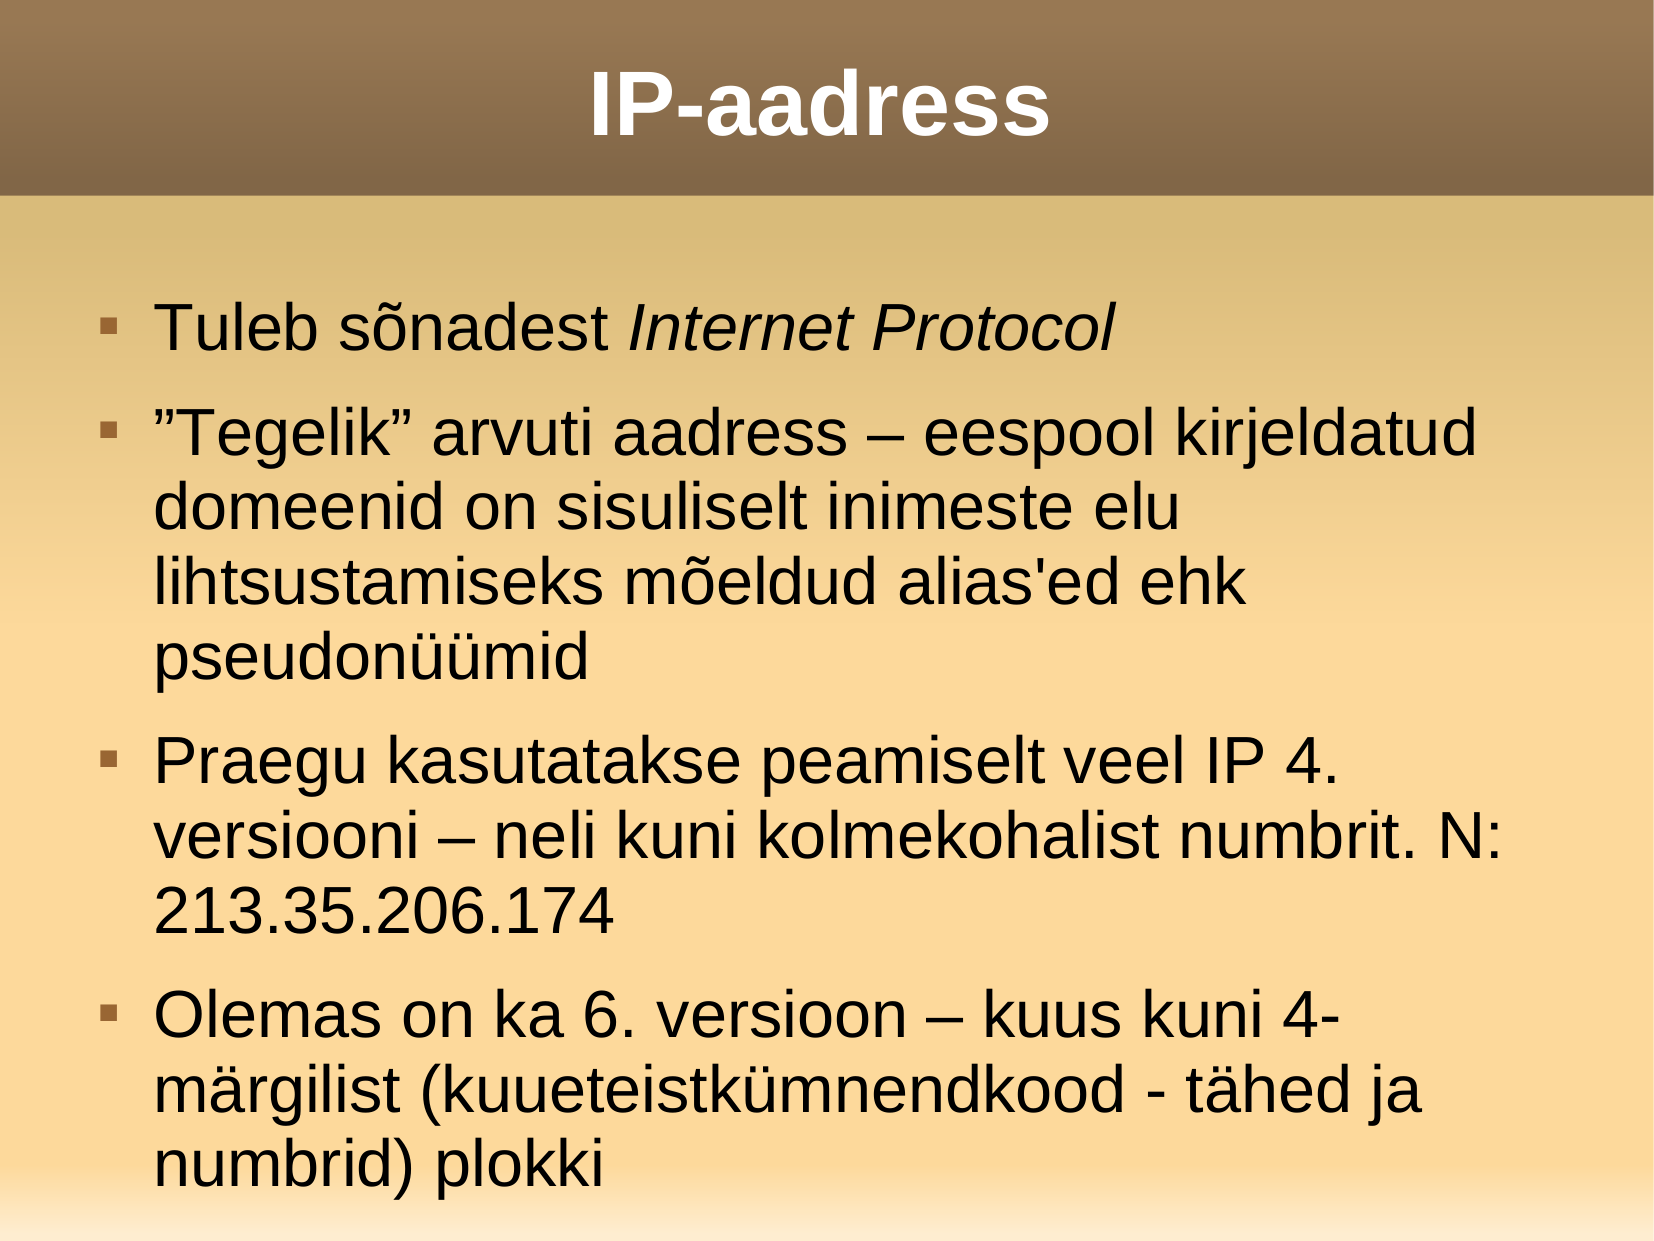

# IP-aadress
Tuleb sõnadest Internet Protocol
”Tegelik” arvuti aadress – eespool kirjeldatud domeenid on sisuliselt inimeste elu lihtsustamiseks mõeldud alias'ed ehk pseudonüümid
Praegu kasutatakse peamiselt veel IP 4. versiooni – neli kuni kolmekohalist numbrit. N: 213.35.206.174
Olemas on ka 6. versioon – kuus kuni 4-märgilist (kuueteistkümnendkood - tähed ja numbrid) plokki